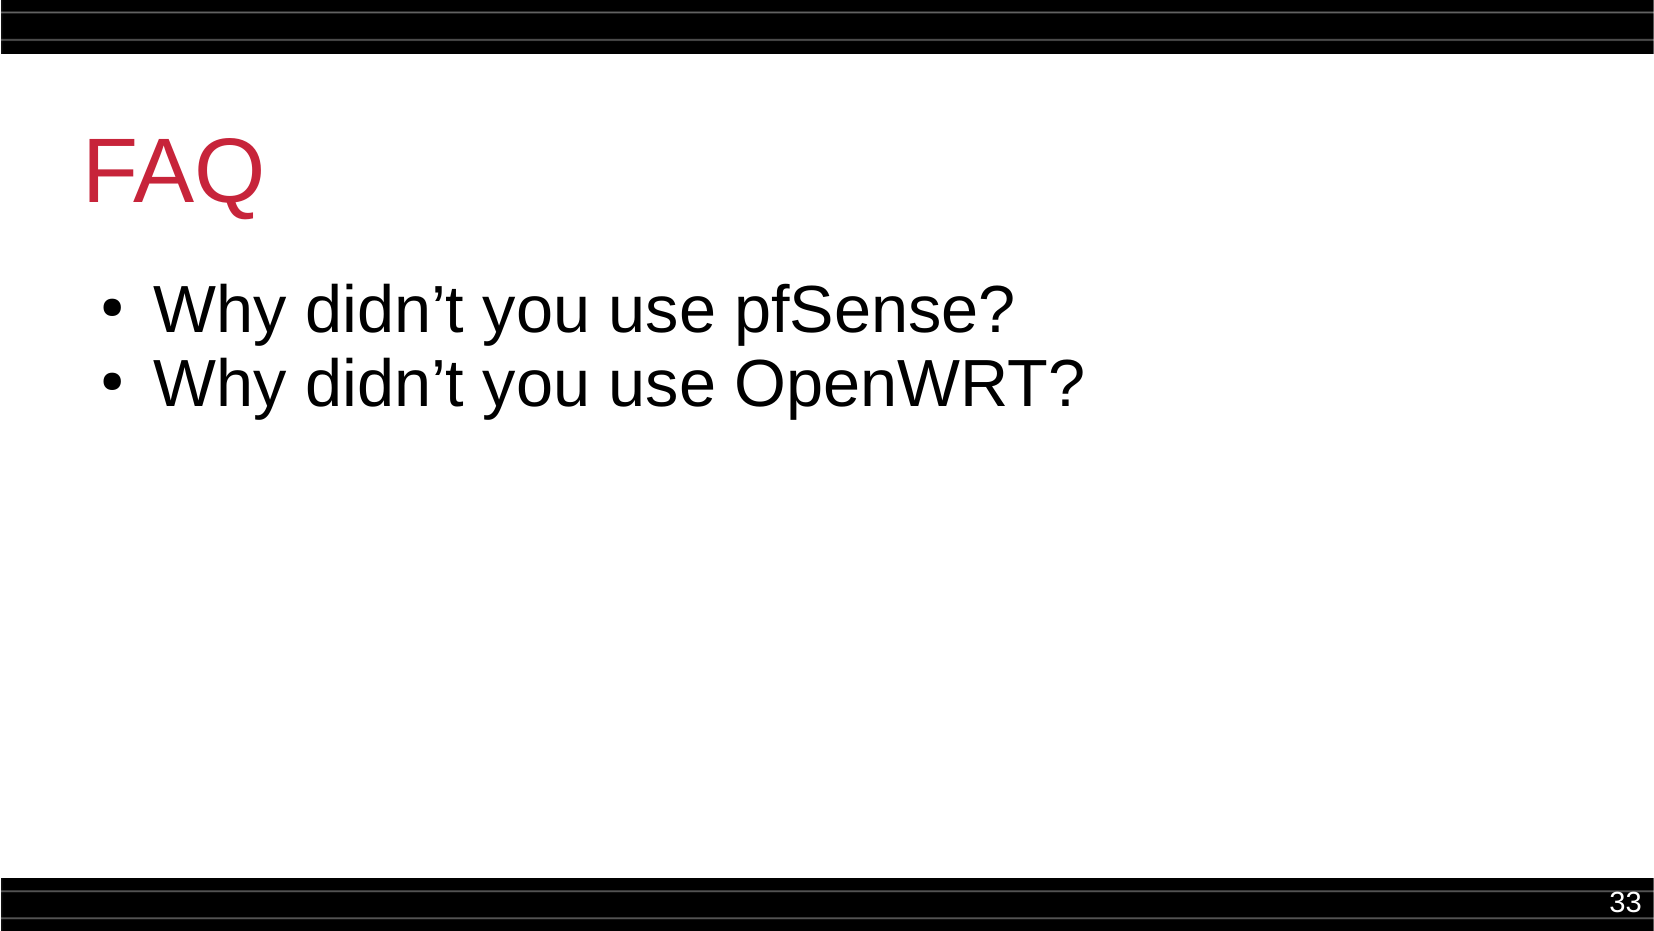

# FAQ
Why didn’t you use pfSense?
Why didn’t you use OpenWRT?